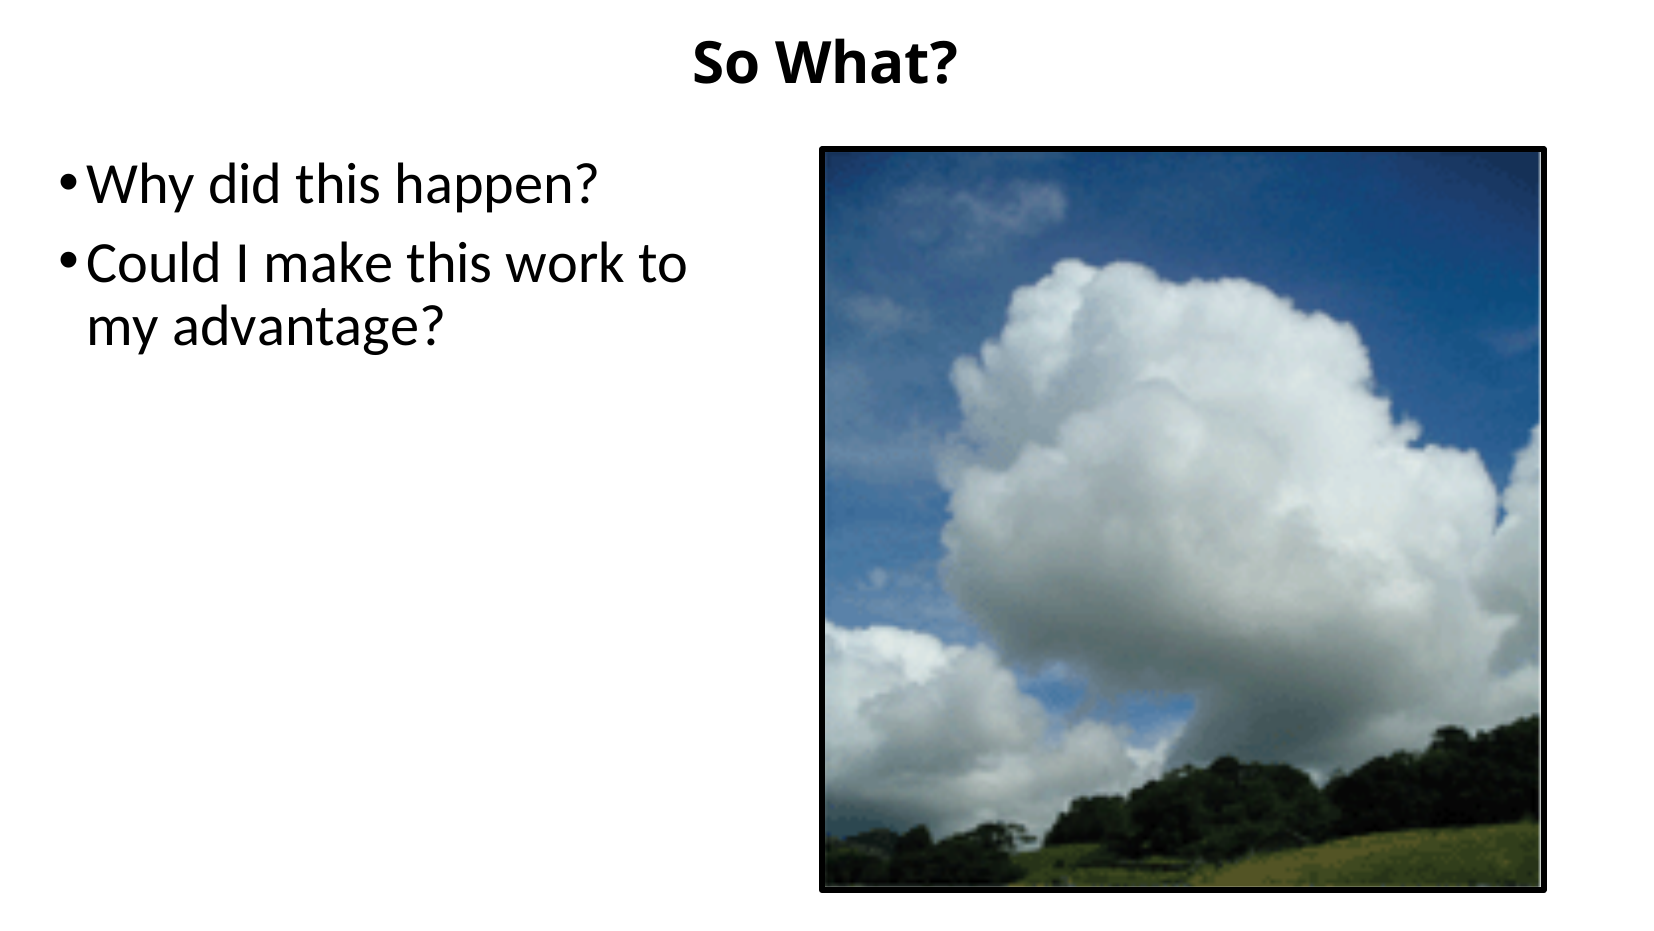

# So What?
Why did this happen?
Could I make this work to my advantage?